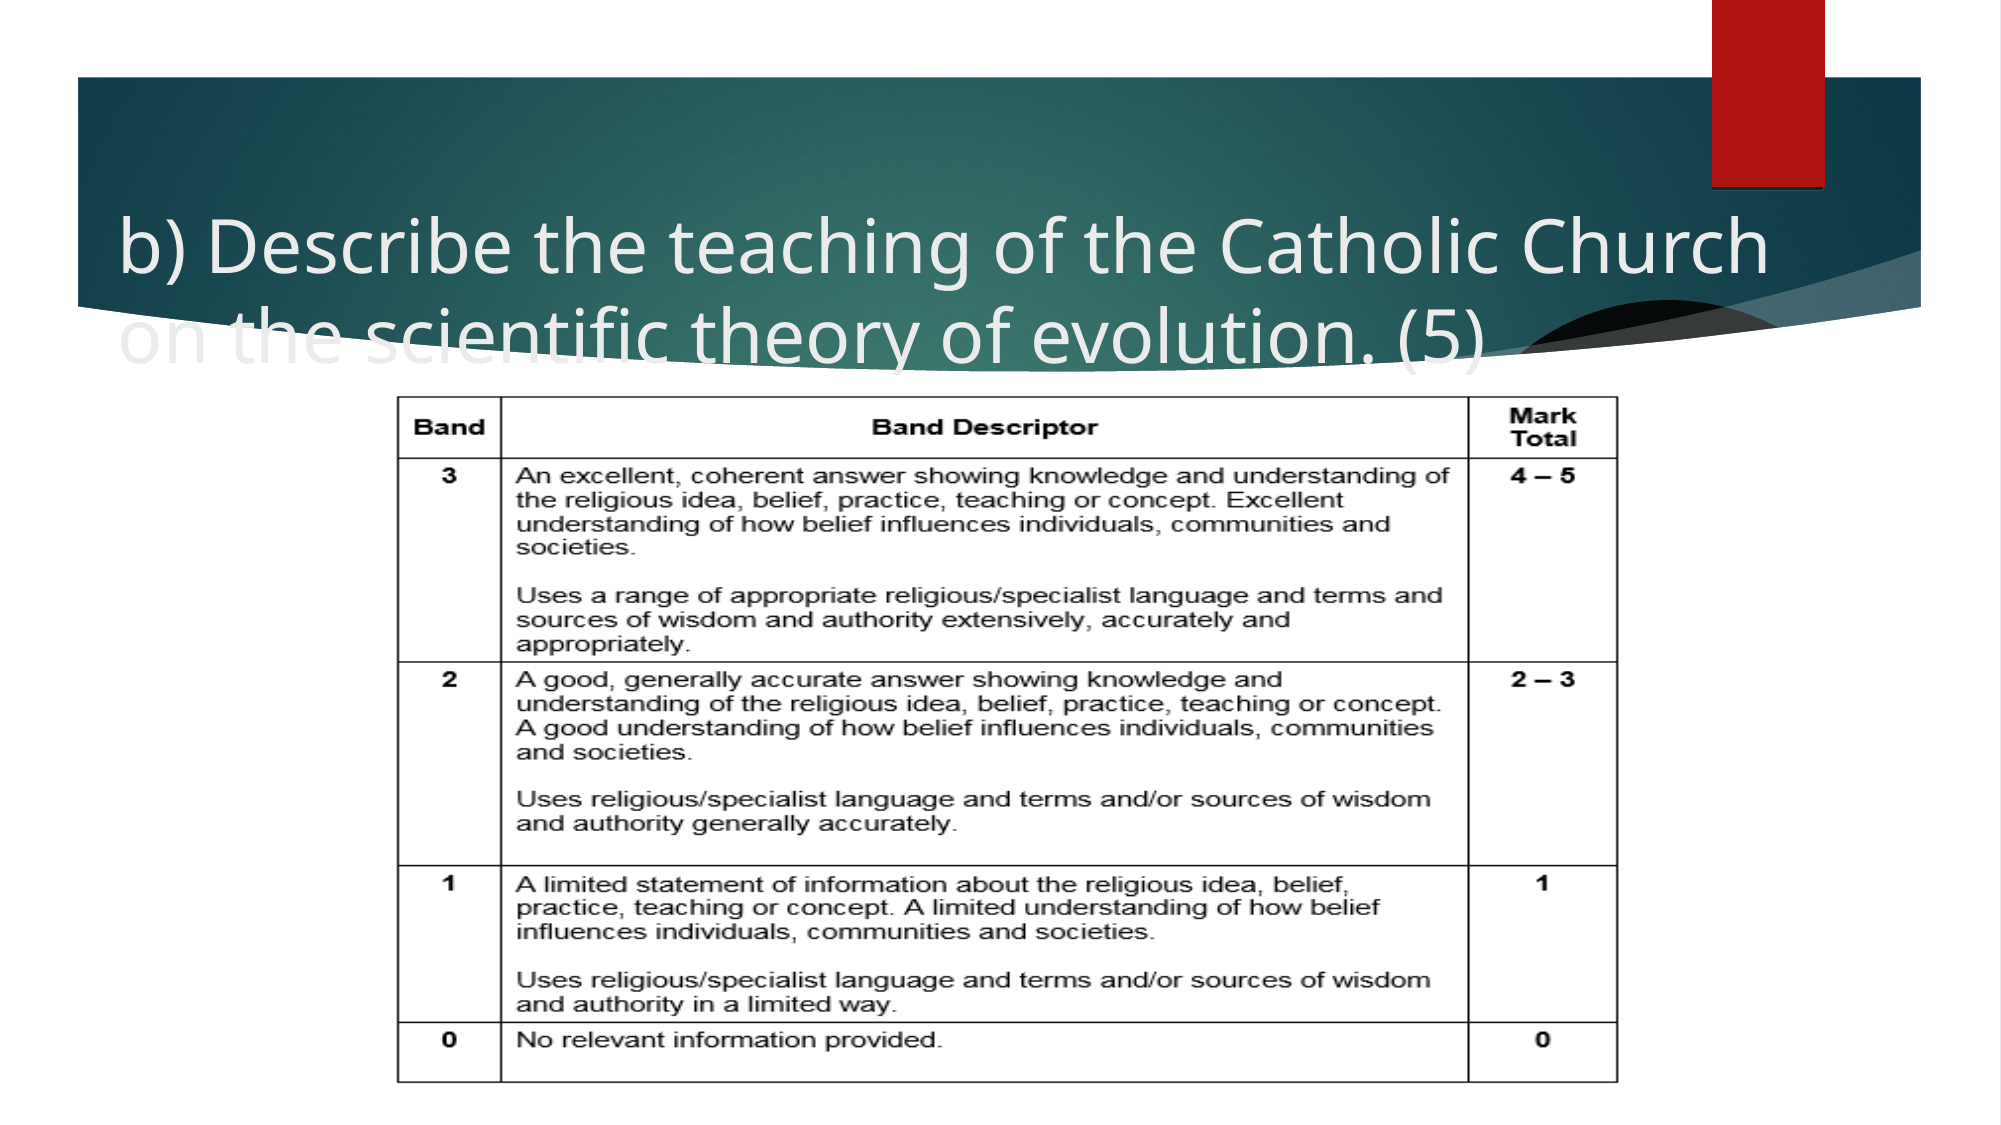

# b) Describe the teaching of the Catholic Church on the scientific theory of evolution. (5)